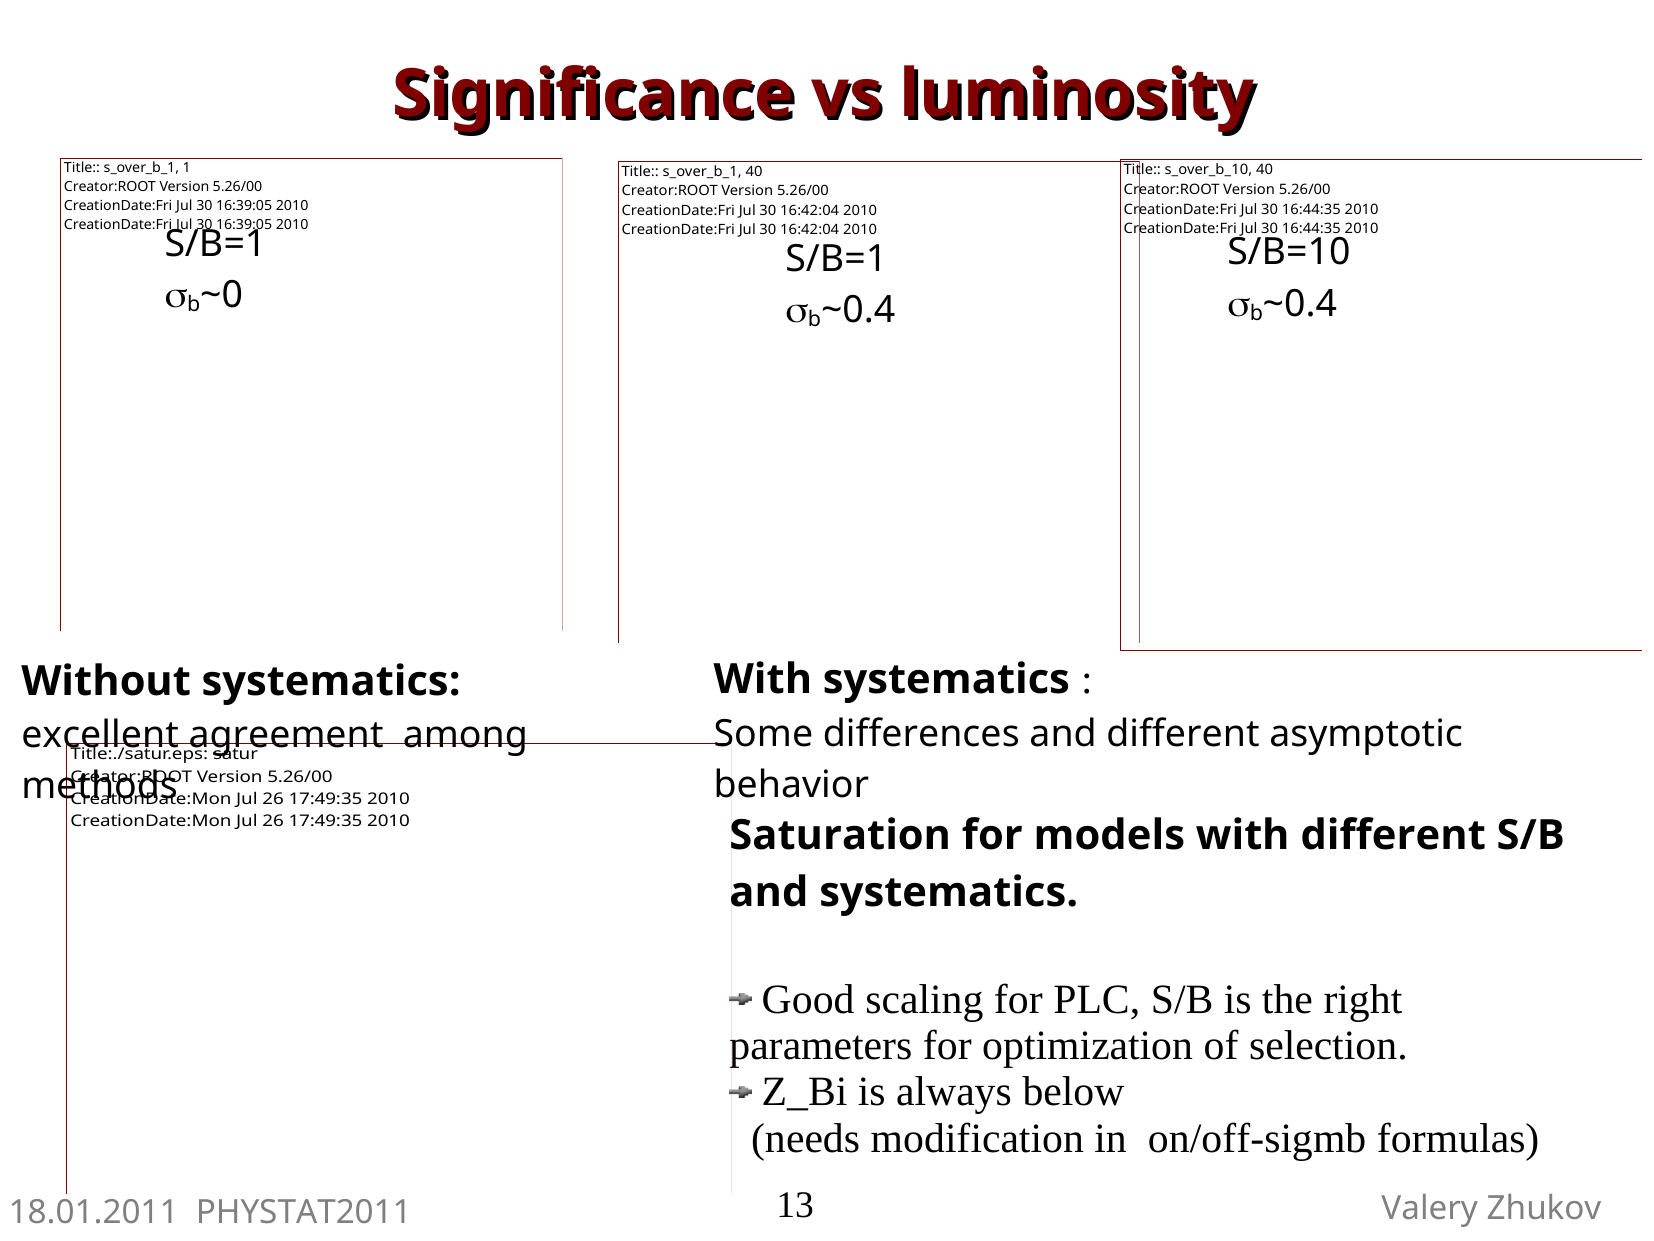

# Significance vs luminosity
S/B=1
sb~0
S/B=10
sb~0.4
S/B=1
sb~0.4
With systematics :
Some differences and different asymptotic behavior
Without systematics:
excellent agreement among methods
Saturation for models with different S/B and systematics.
 Good scaling for PLC, S/B is the right parameters for optimization of selection.
 Z_Bi is always below
(needs modification in on/off-sigmb formulas)